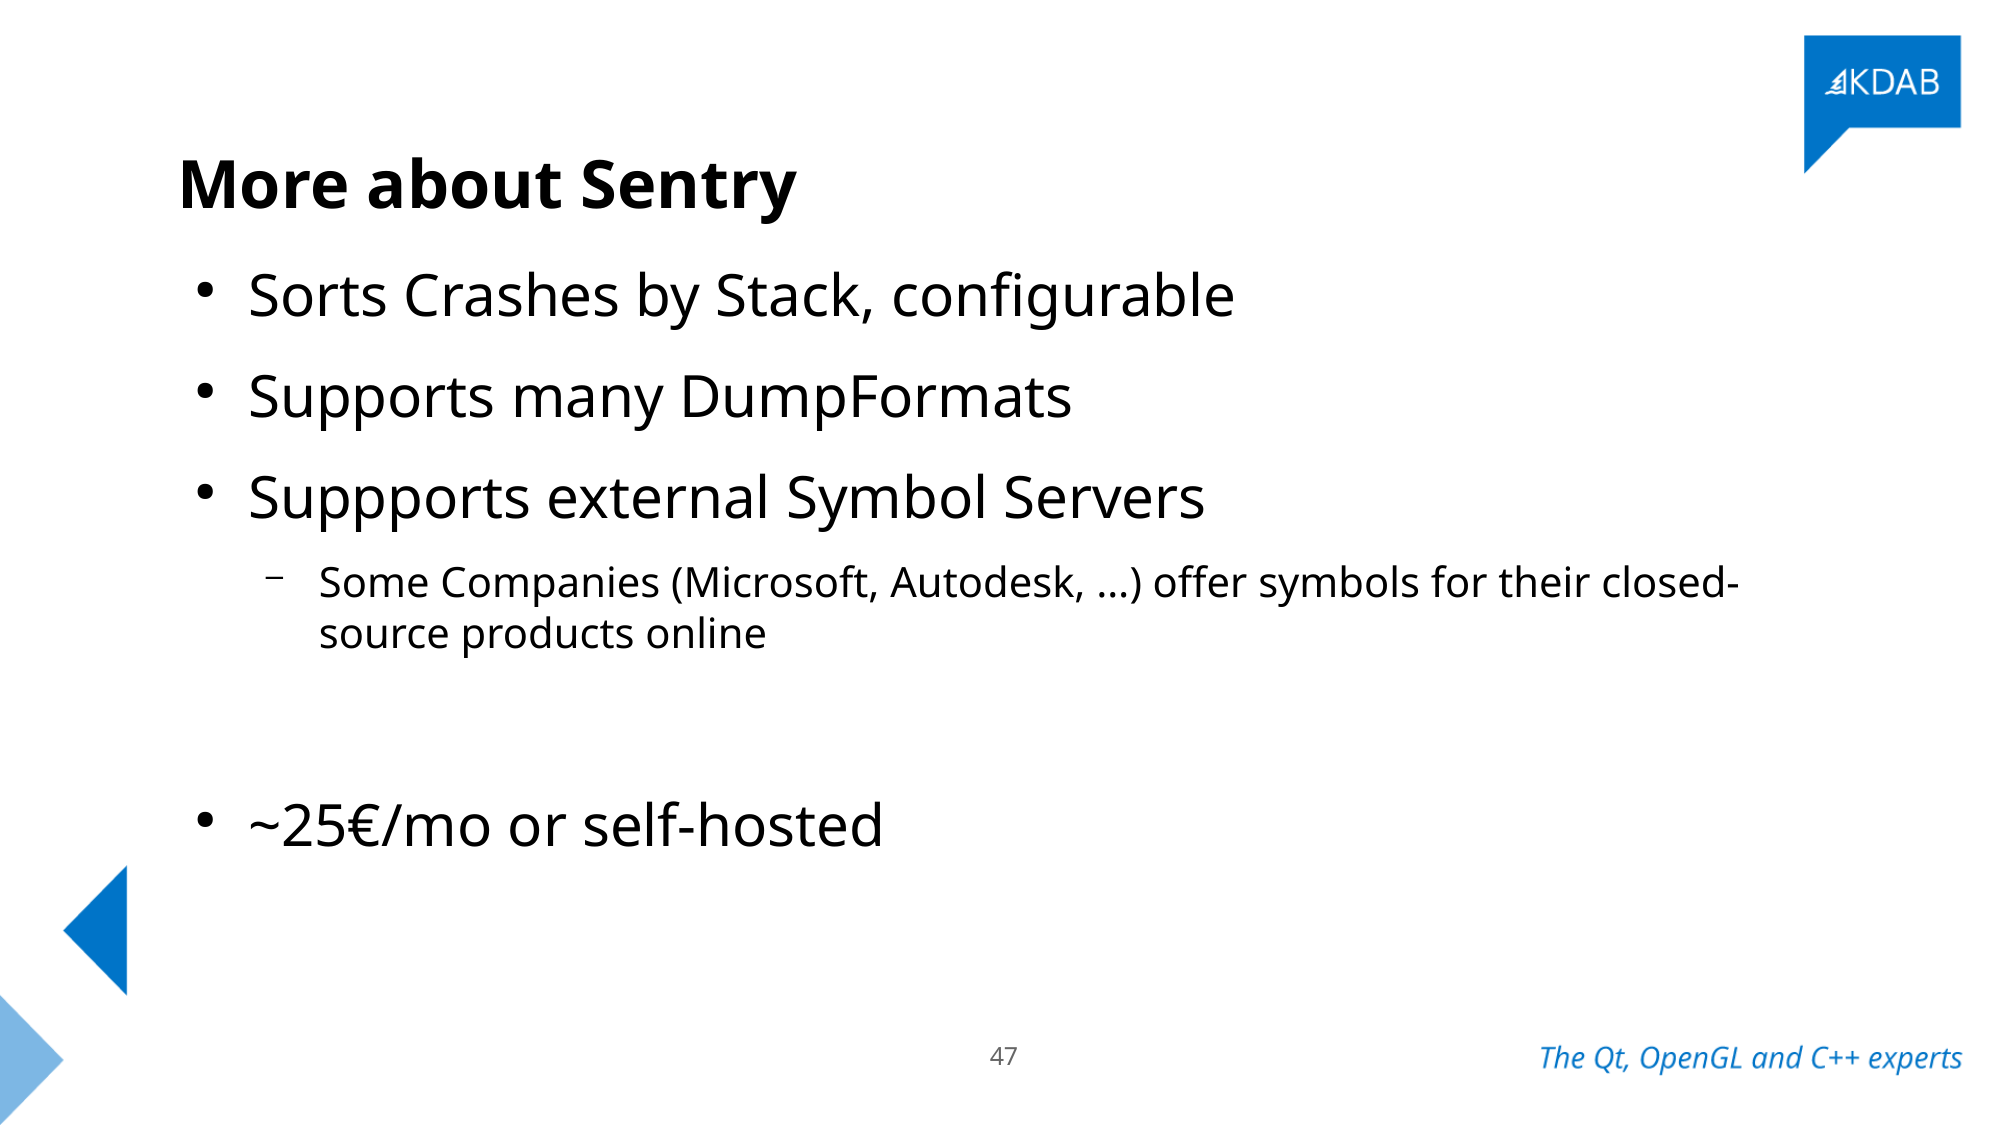

# More about Sentry
Sorts Crashes by Stack, configurable
Supports many DumpFormats
Suppports external Symbol Servers
Some Companies (Microsoft, Autodesk, …) offer symbols for their closed-source products online
~25€/mo or self-hosted